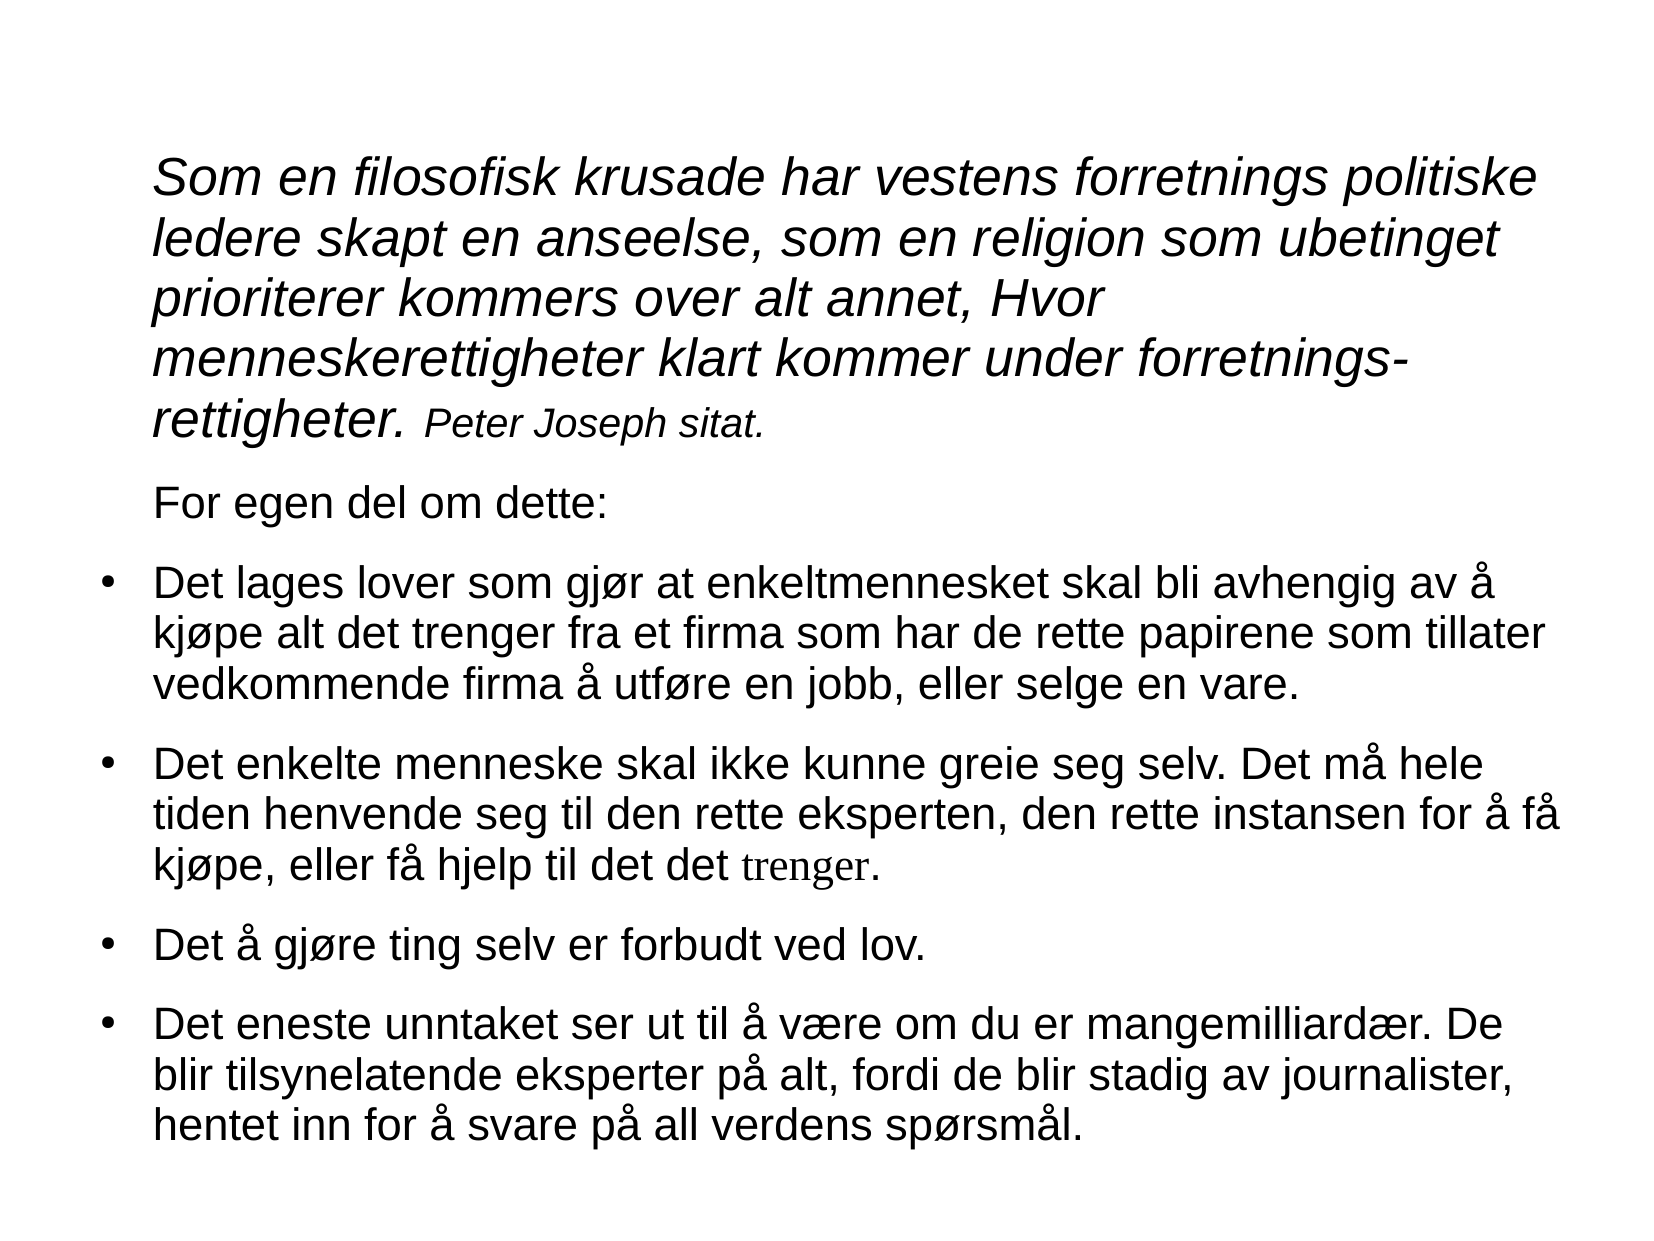

#
Som en filosofisk krusade har vestens forretnings politiske ledere skapt en anseelse, som en religion som ubetinget prioriterer kommers over alt annet, Hvor menneskerettigheter klart kommer under forretnings-rettigheter. Peter Joseph sitat.
For egen del om dette:
Det lages lover som gjør at enkeltmennesket skal bli avhengig av å kjøpe alt det trenger fra et firma som har de rette papirene som tillater vedkommende firma å utføre en jobb, eller selge en vare.
Det enkelte menneske skal ikke kunne greie seg selv. Det må hele tiden henvende seg til den rette eksperten, den rette instansen for å få kjøpe, eller få hjelp til det det trenger.
Det å gjøre ting selv er forbudt ved lov.
Det eneste unntaket ser ut til å være om du er mangemilliardær. De blir tilsynelatende eksperter på alt, fordi de blir stadig av journalister, hentet inn for å svare på all verdens spørsmål.